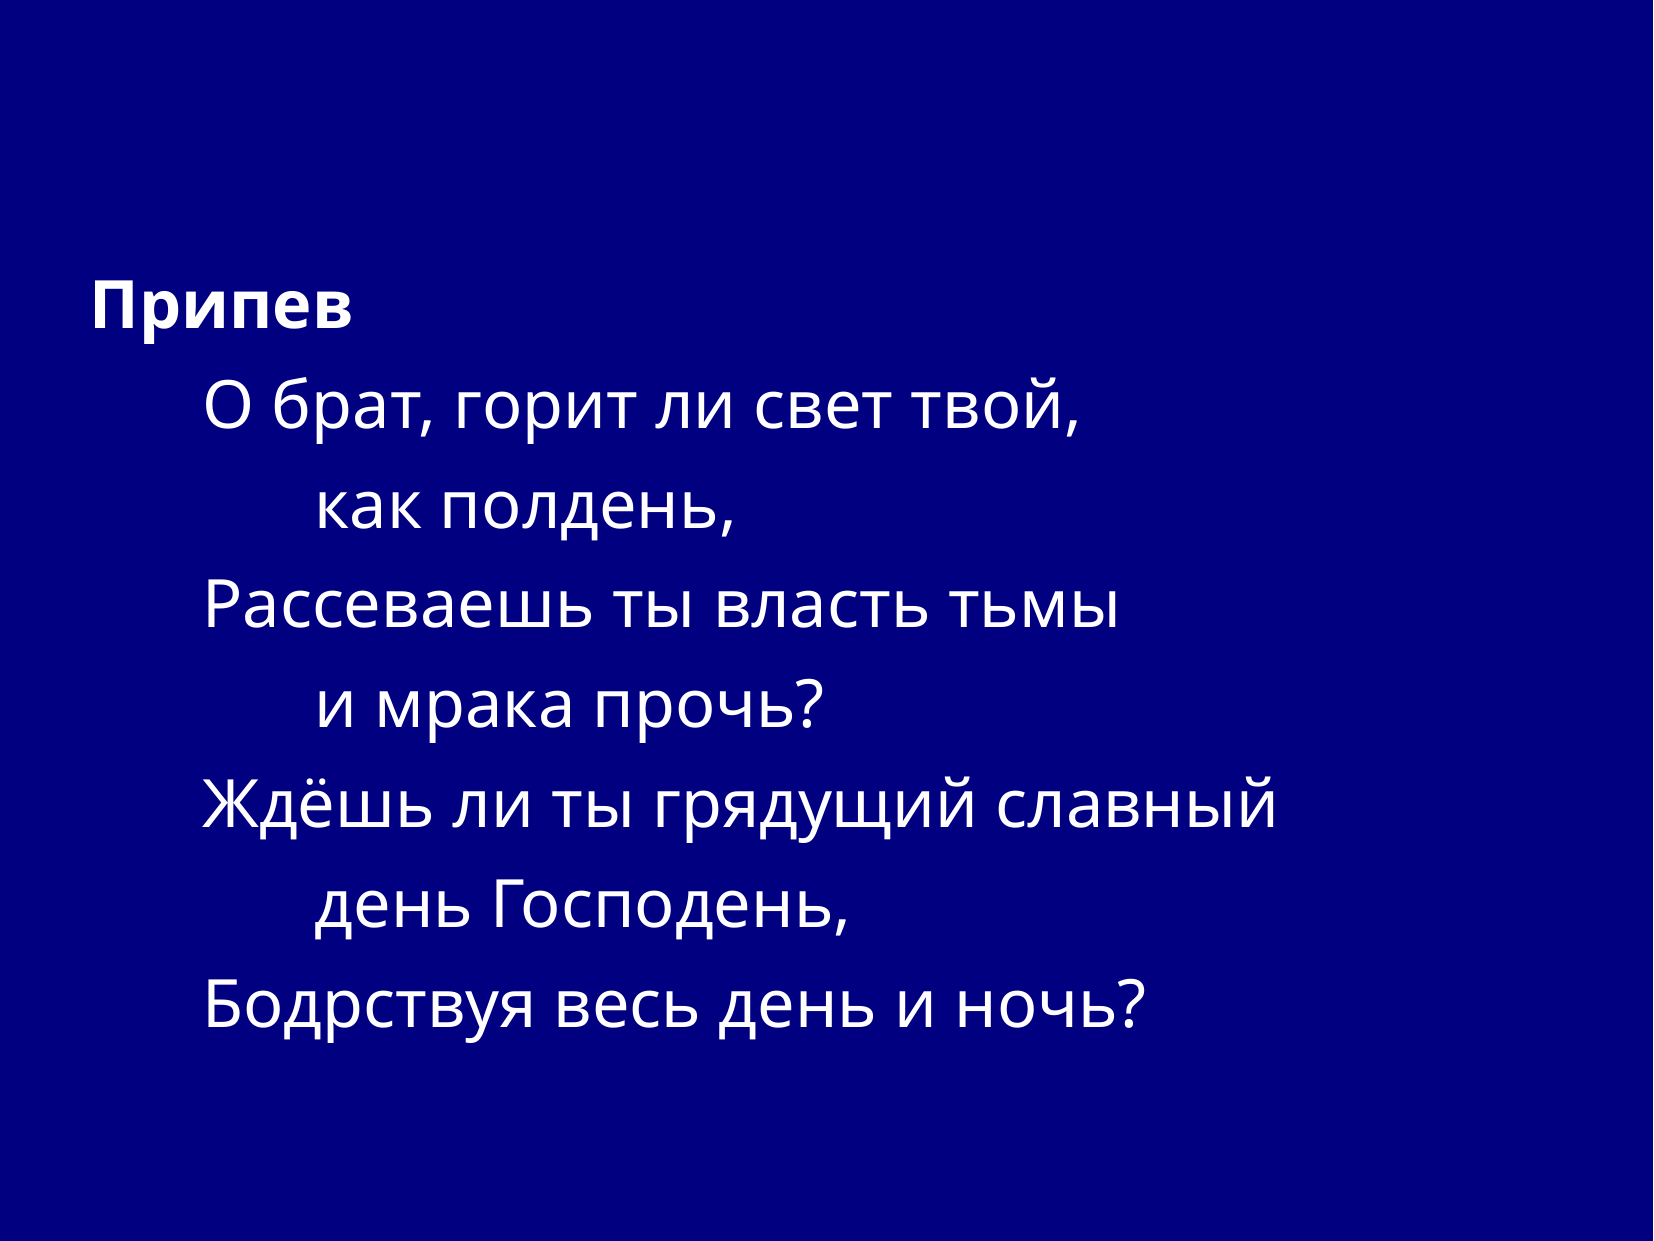

Припев
	О брат, горит ли свет твой,
		как полдень,
	Рассеваешь ты власть тьмы
		и мрака прочь?
	Ждёшь ли ты грядущий славный
		день Господень,
	Бодрствуя весь день и ночь?